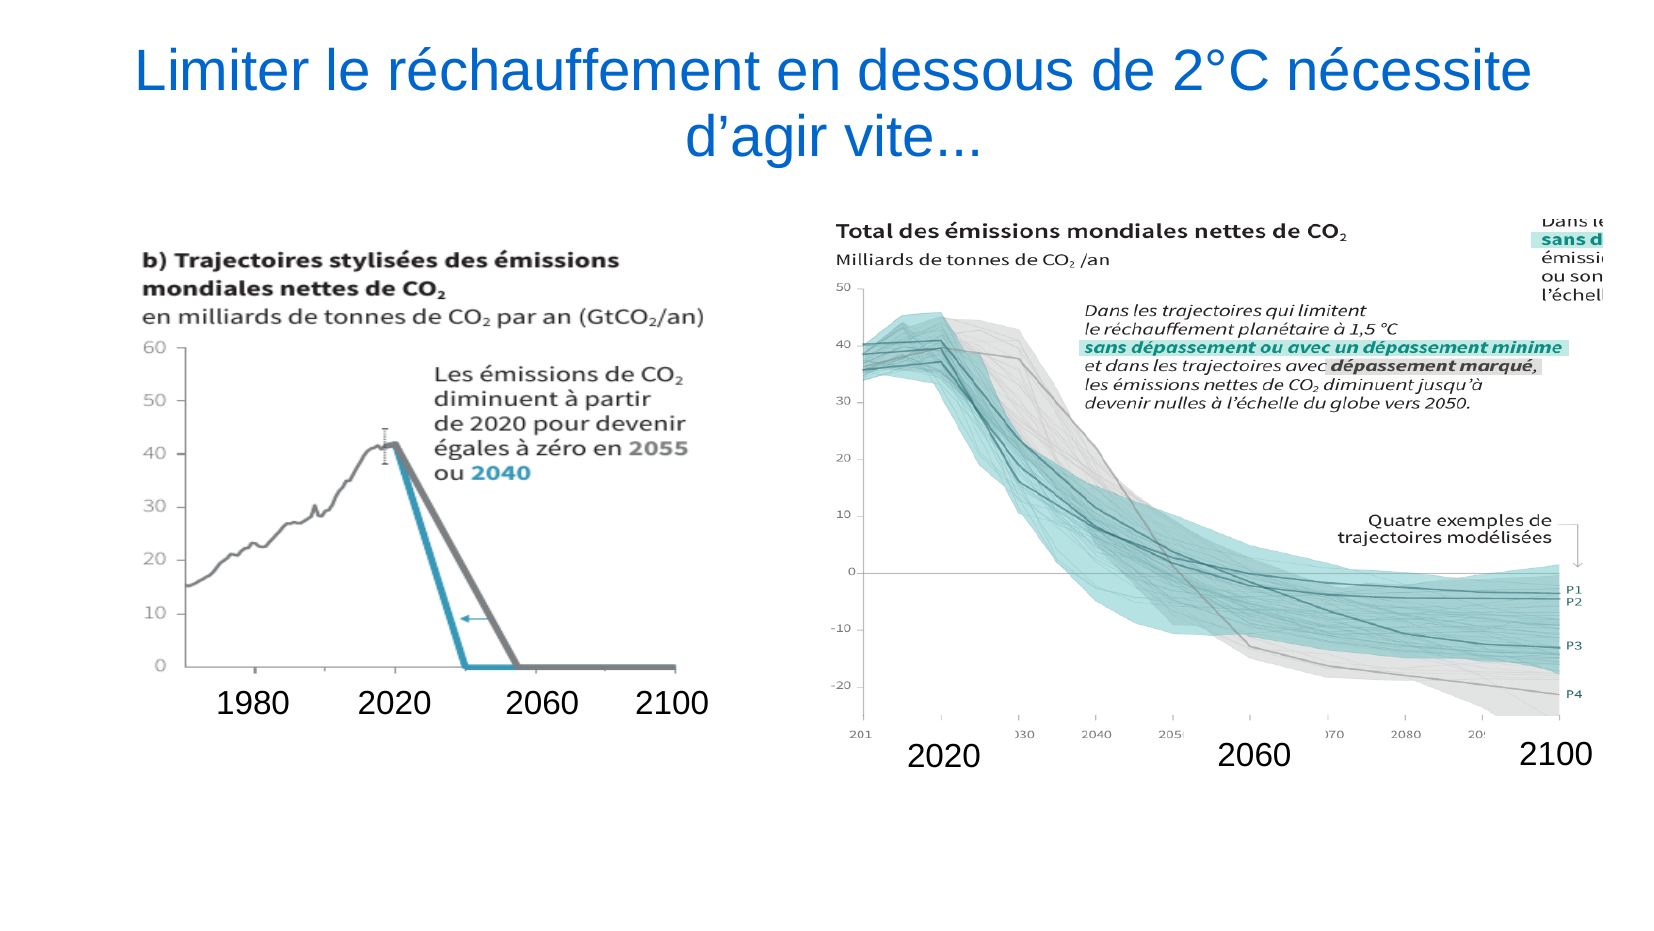

# Limiter le réchauffement en dessous de 2°C nécessite d’agir vite...
2100
2060
2020
1980
2020
2060
2100